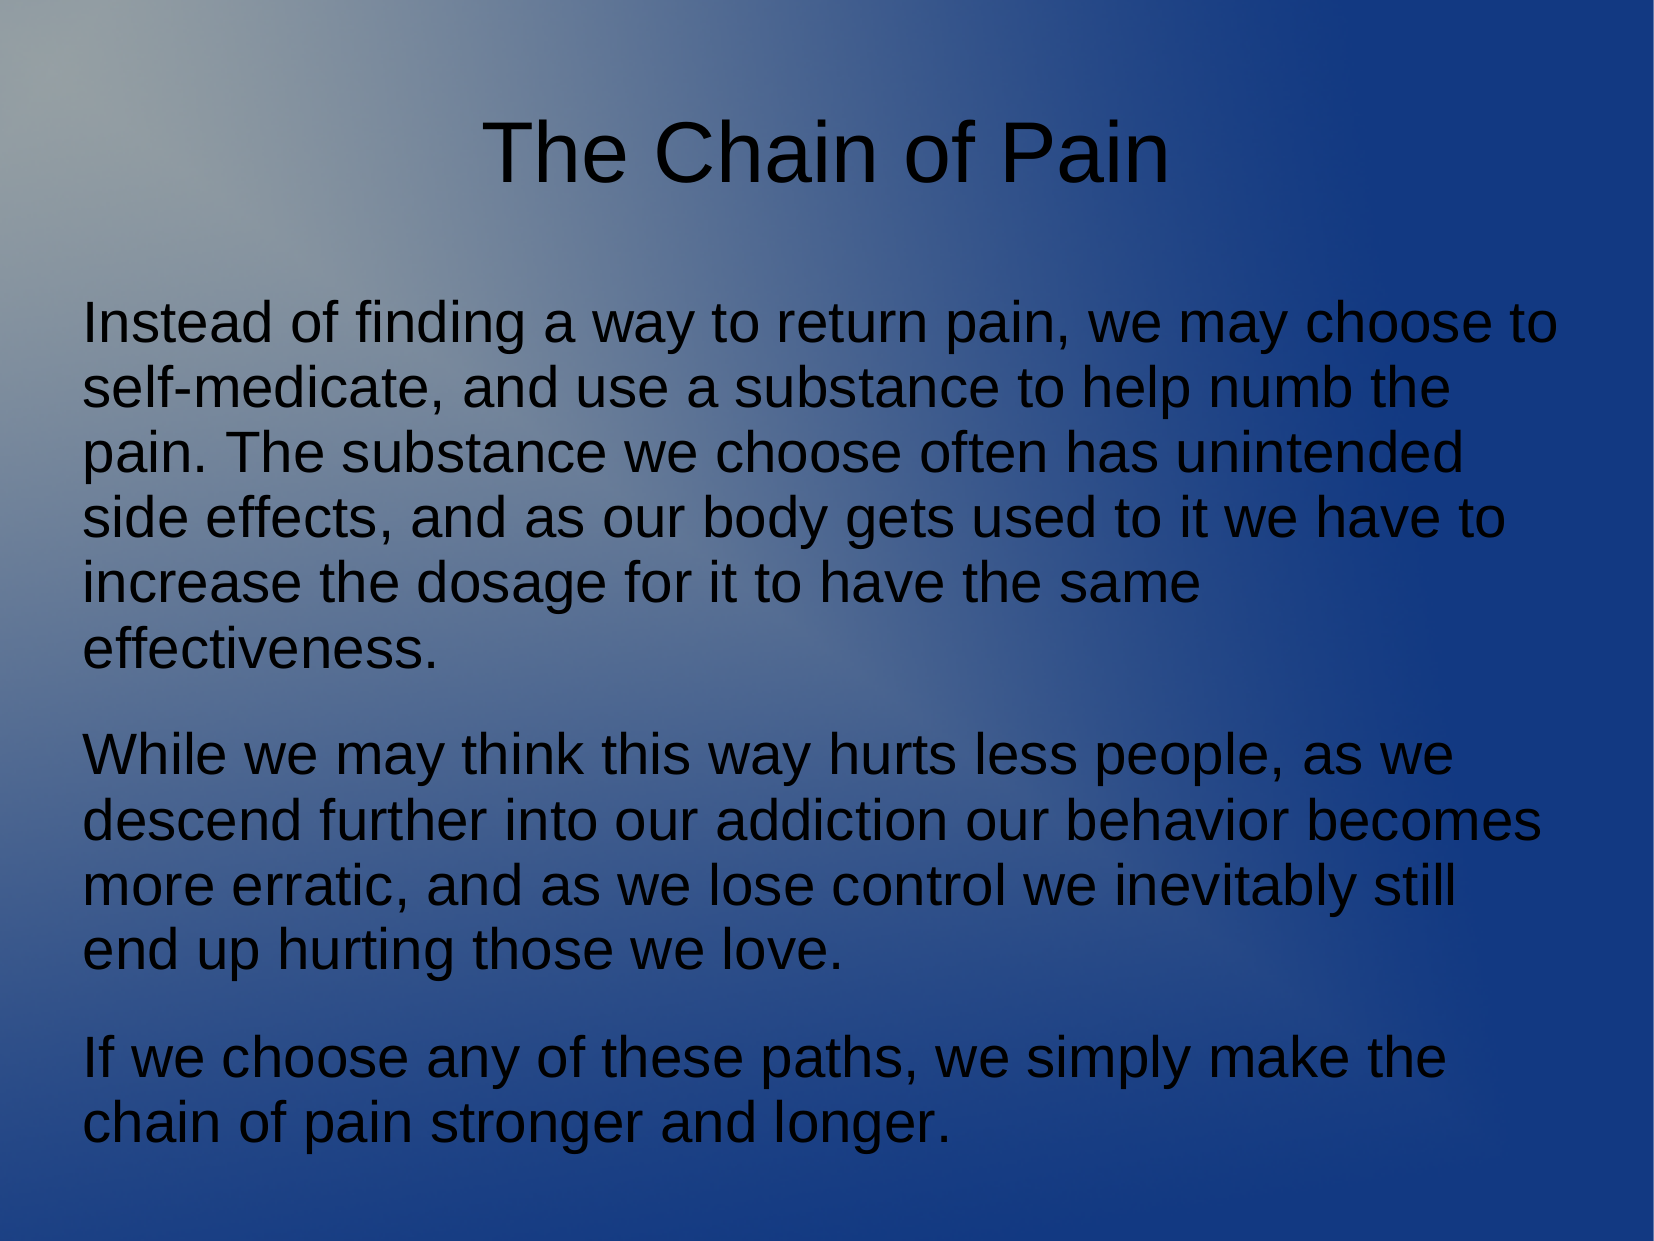

# The Chain of Pain
Instead of finding a way to return pain, we may choose to self-medicate, and use a substance to help numb the pain. The substance we choose often has unintended side effects, and as our body gets used to it we have to increase the dosage for it to have the same effectiveness.
While we may think this way hurts less people, as we descend further into our addiction our behavior becomes more erratic, and as we lose control we inevitably still end up hurting those we love.
If we choose any of these paths, we simply make the chain of pain stronger and longer.